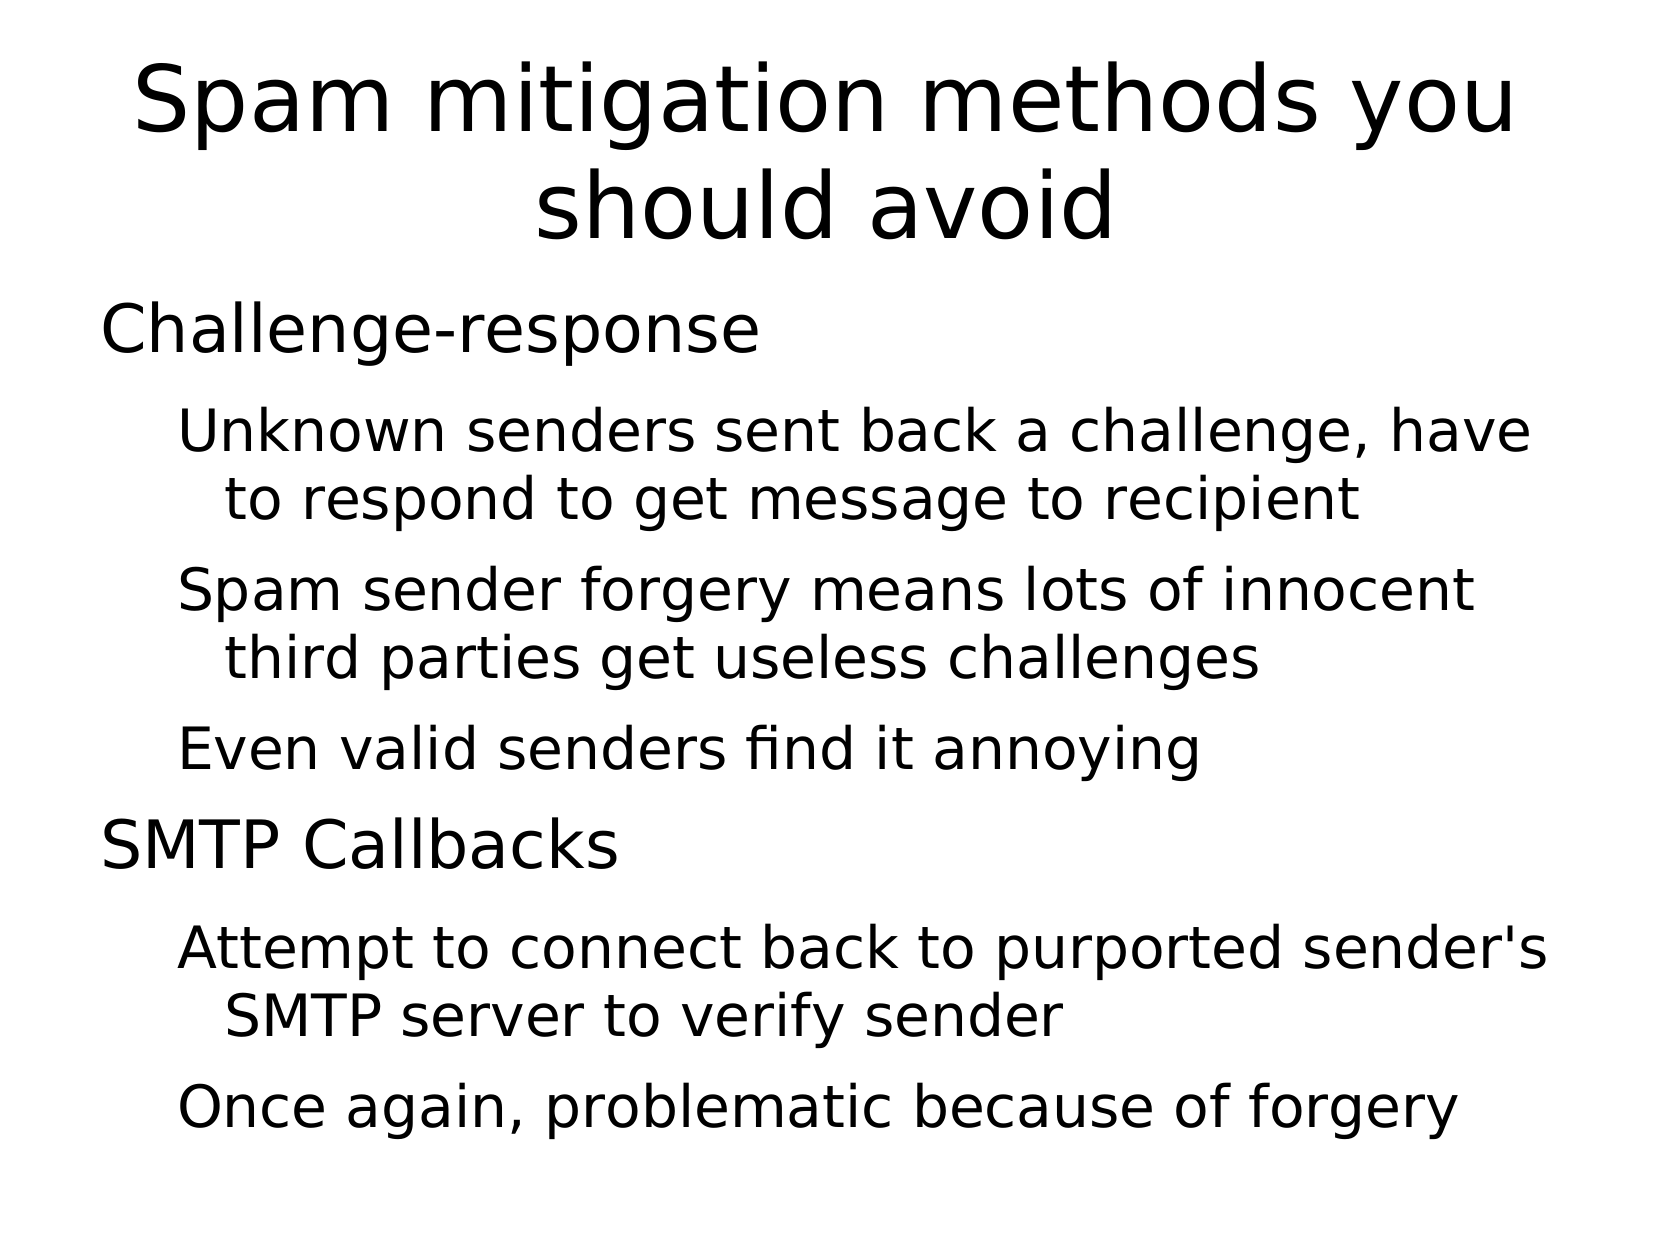

# Spam mitigation methods you should avoid
Challenge-response
Unknown senders sent back a challenge, have to respond to get message to recipient
Spam sender forgery means lots of innocent third parties get useless challenges
Even valid senders find it annoying
SMTP Callbacks
Attempt to connect back to purported sender's SMTP server to verify sender
Once again, problematic because of forgery